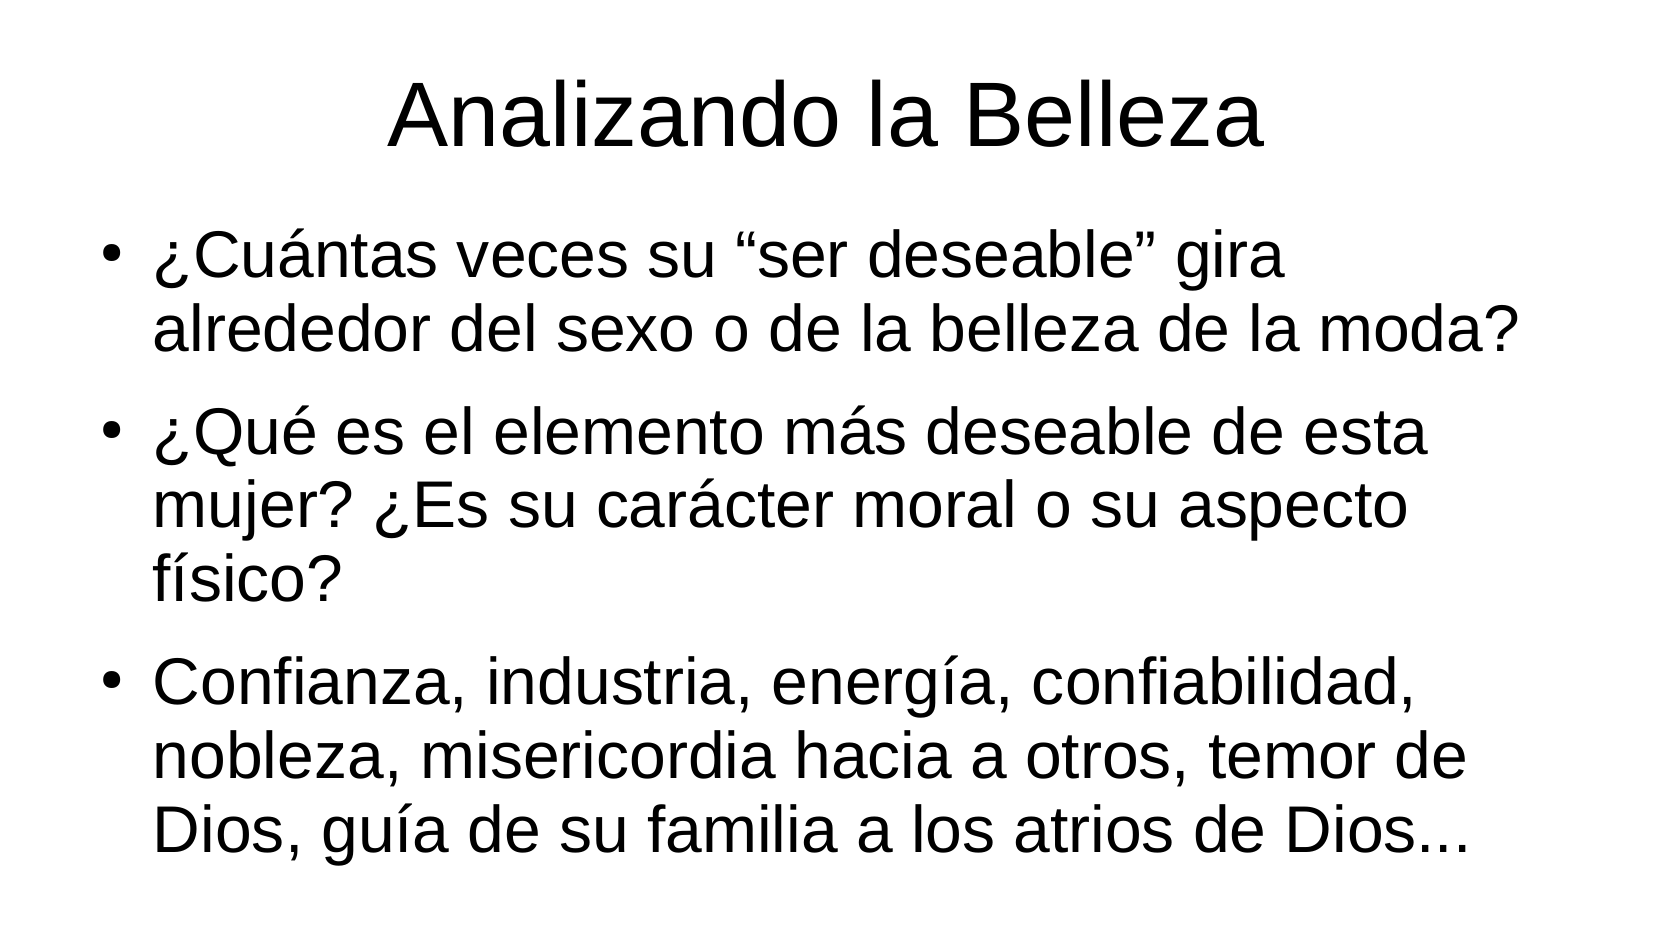

# Analizando la Belleza
¿Cuántas veces su “ser deseable” gira alrededor del sexo o de la belleza de la moda?
¿Qué es el elemento más deseable de esta mujer? ¿Es su carácter moral o su aspecto físico?
Confianza, industria, energía, confiabilidad, nobleza, misericordia hacia a otros, temor de Dios, guía de su familia a los atrios de Dios...